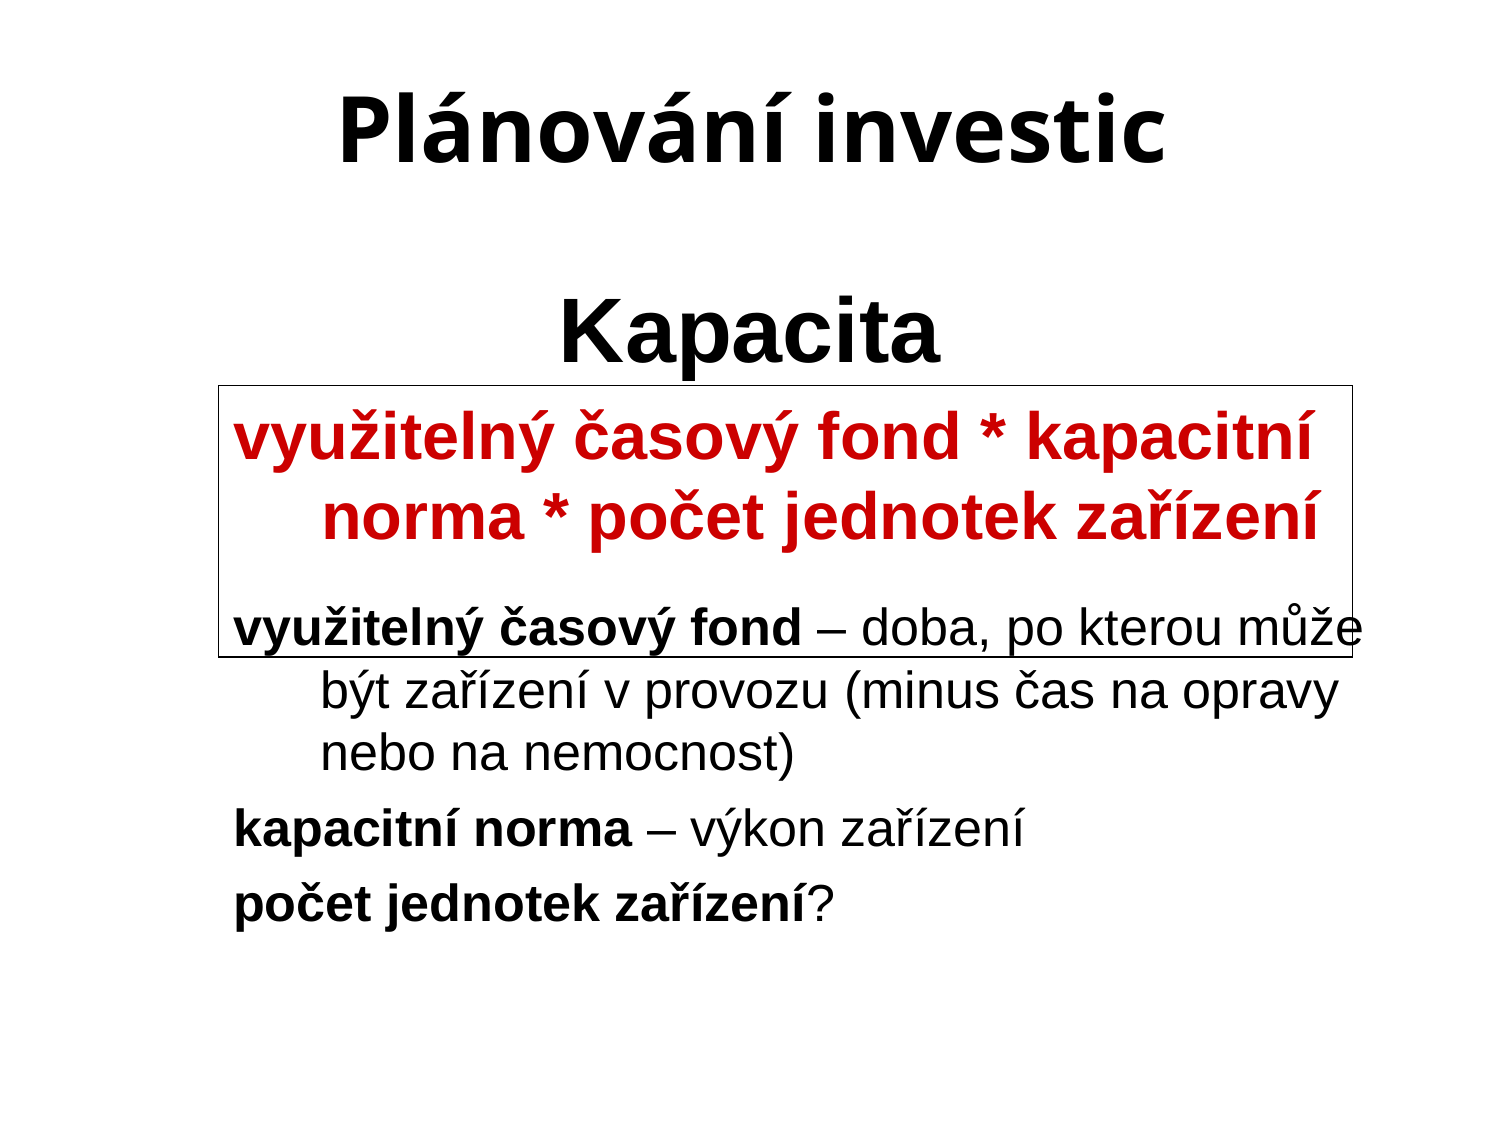

Plánování investic
# Kapacita
využitelný časový fond * kapacitní norma * počet jednotek zařízení
využitelný časový fond – doba, po kterou může být zařízení v provozu (minus čas na opravy nebo na nemocnost)
kapacitní norma – výkon zařízení
počet jednotek zařízení?